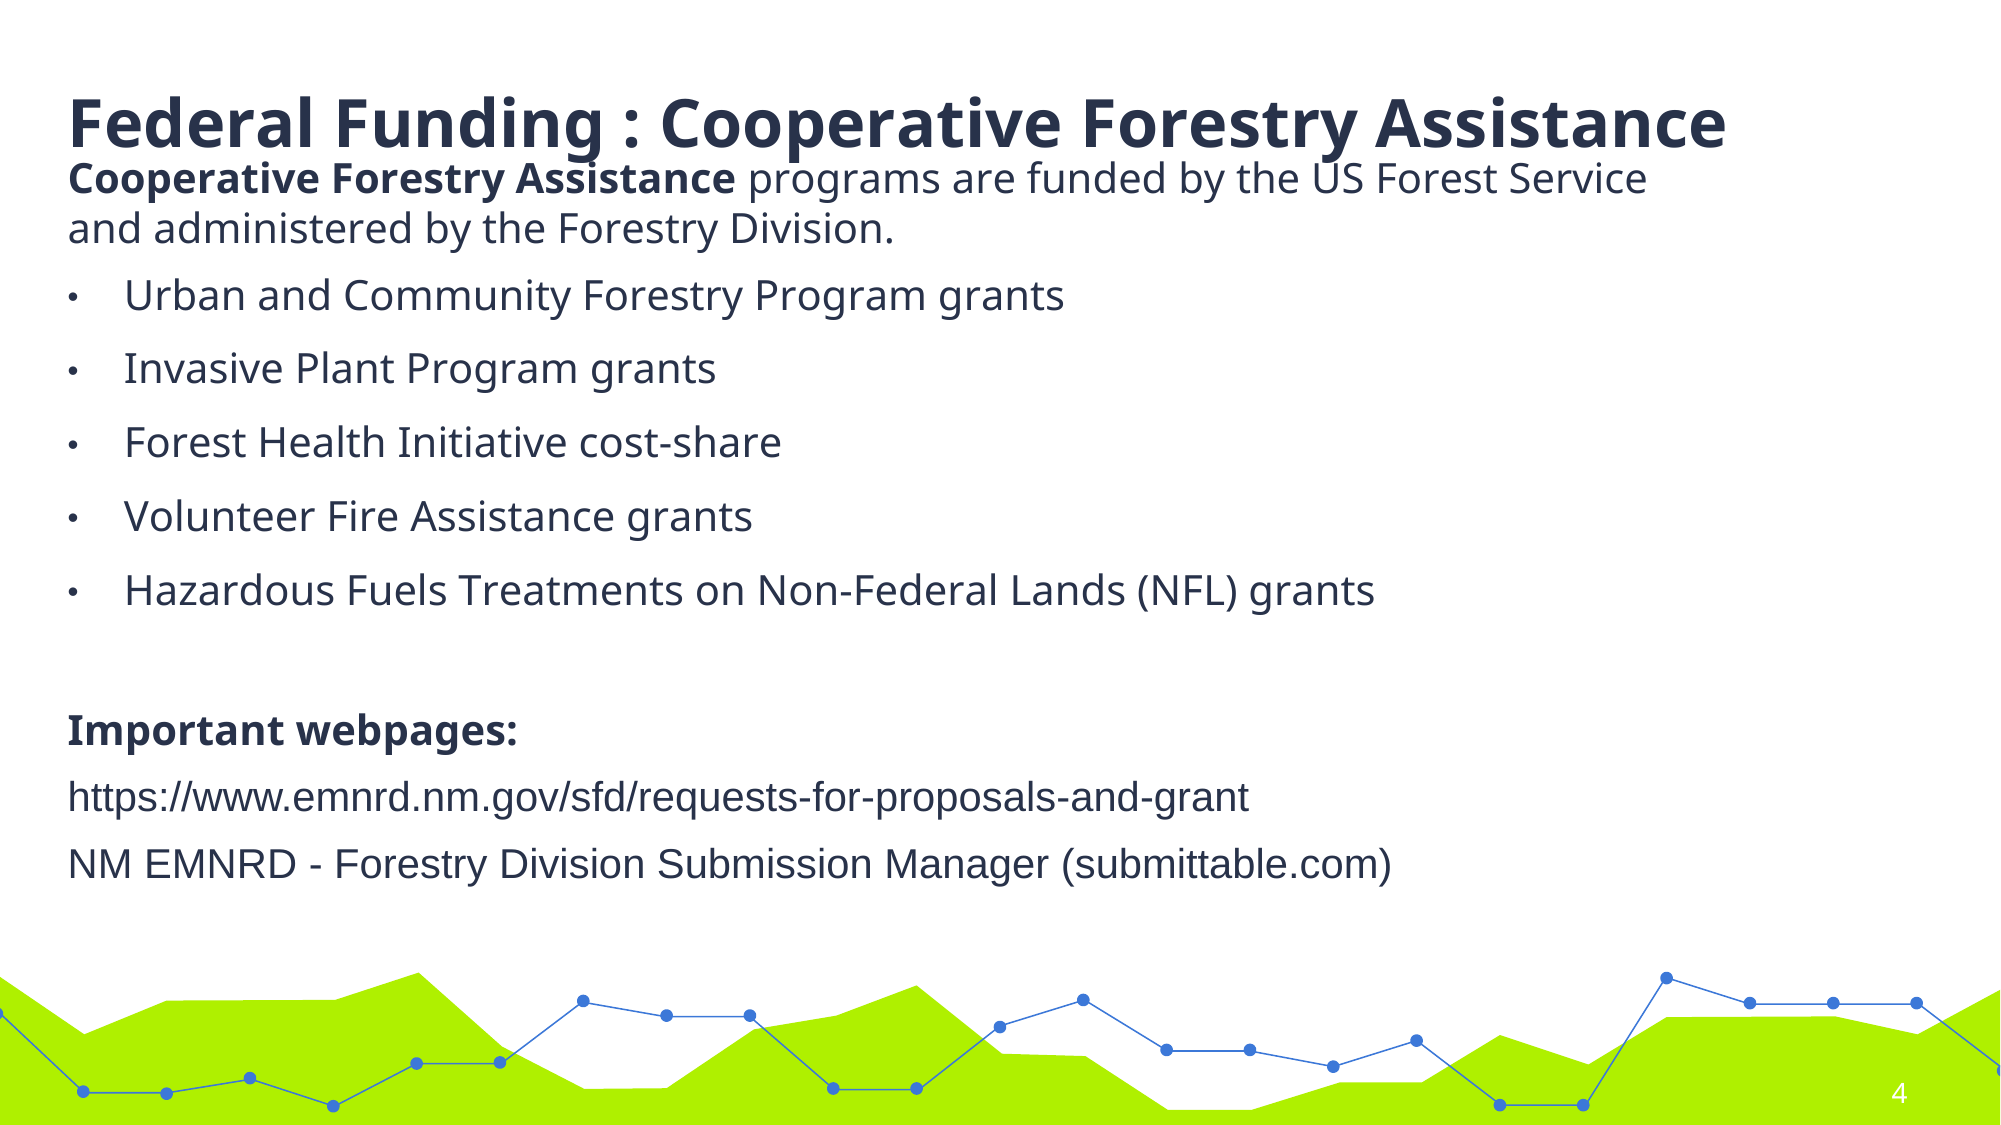

# Federal Funding : Cooperative Forestry Assistance
Cooperative Forestry Assistance programs are funded by the US Forest Service and administered by the Forestry Division.
Urban and Community Forestry Program grants
Invasive Plant Program grants
Forest Health Initiative cost-share
Volunteer Fire Assistance grants
Hazardous Fuels Treatments on Non-Federal Lands (NFL) grants
Important webpages:
https://www.emnrd.nm.gov/sfd/requests-for-proposals-and-grant
NM EMNRD - Forestry Division Submission Manager (submittable.com)